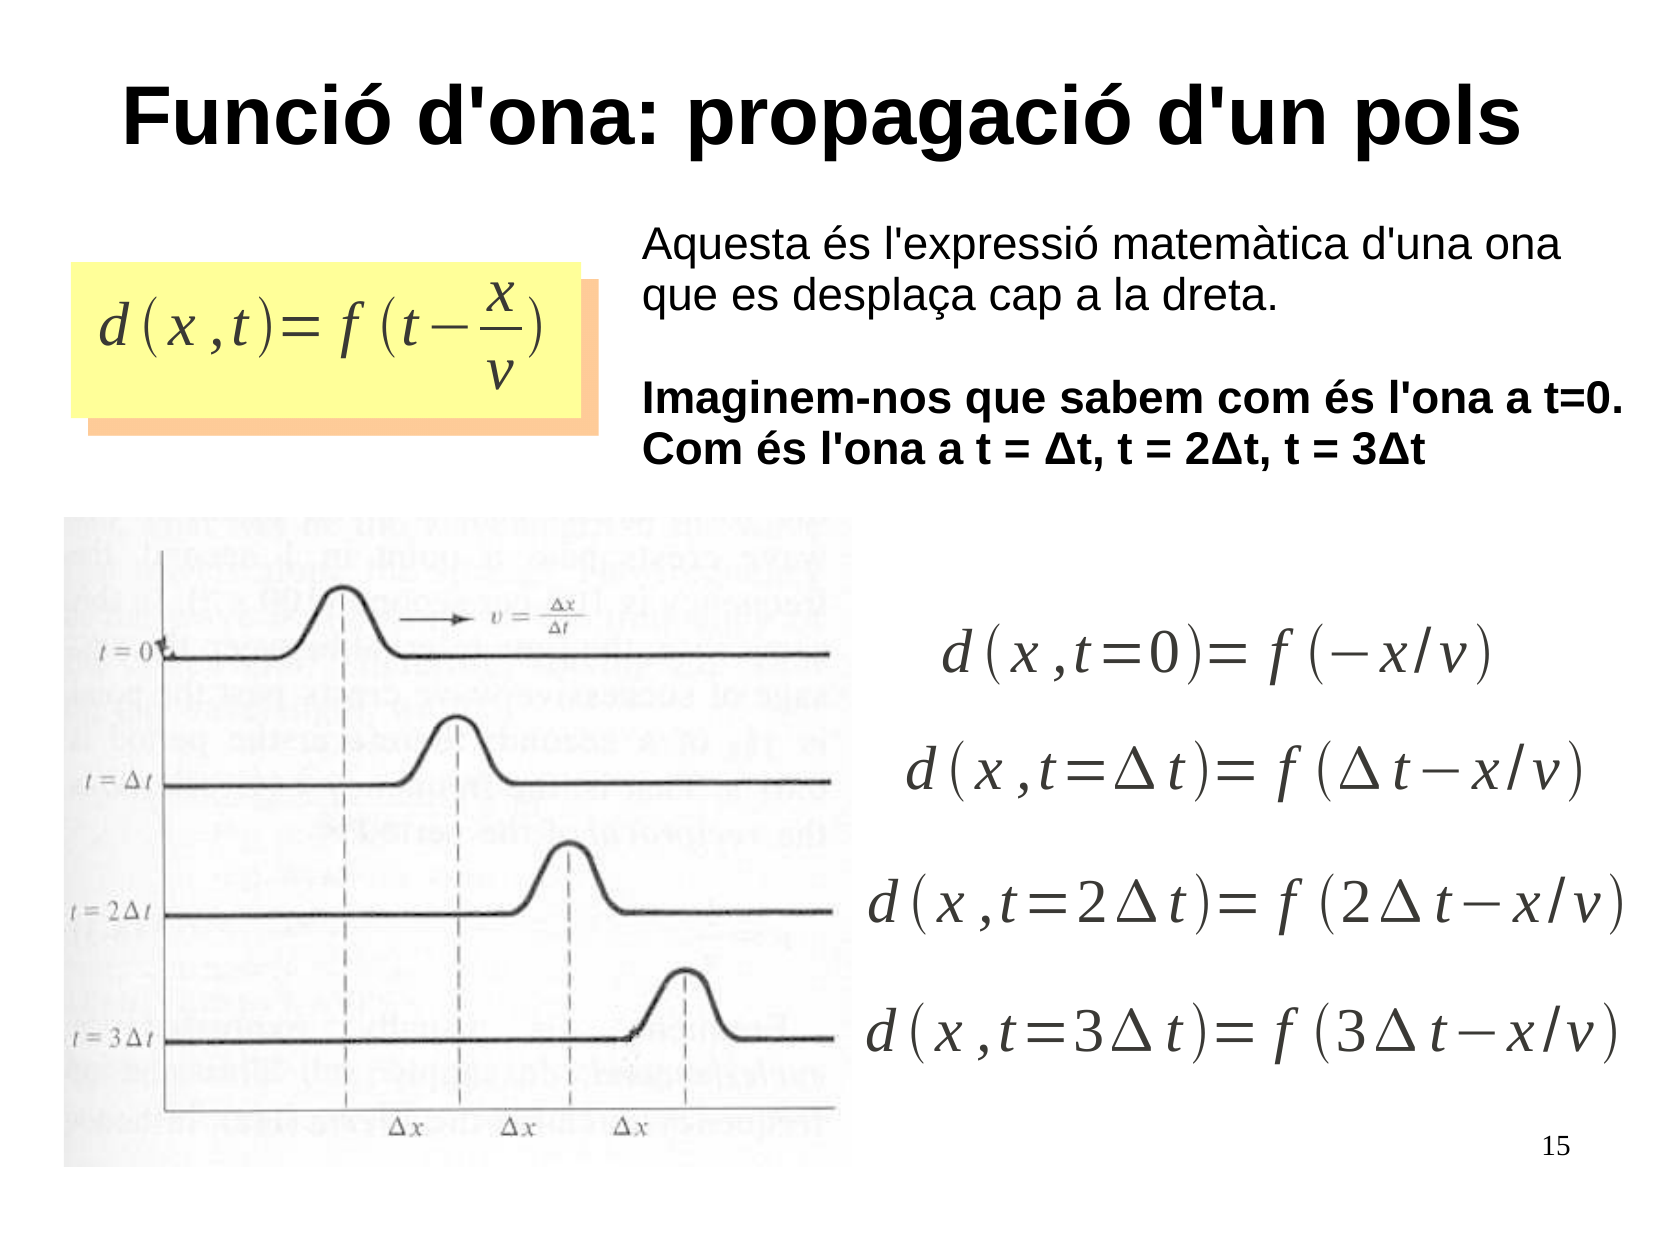

Funció d'ona: propagació d'un pols
Aquesta és l'expressió matemàtica d'una ona que es desplaça cap a la dreta.
Imaginem-nos que sabem com és l'ona a t=0.
Com és l'ona a t = Δt, t = 2Δt, t = 3Δt
15